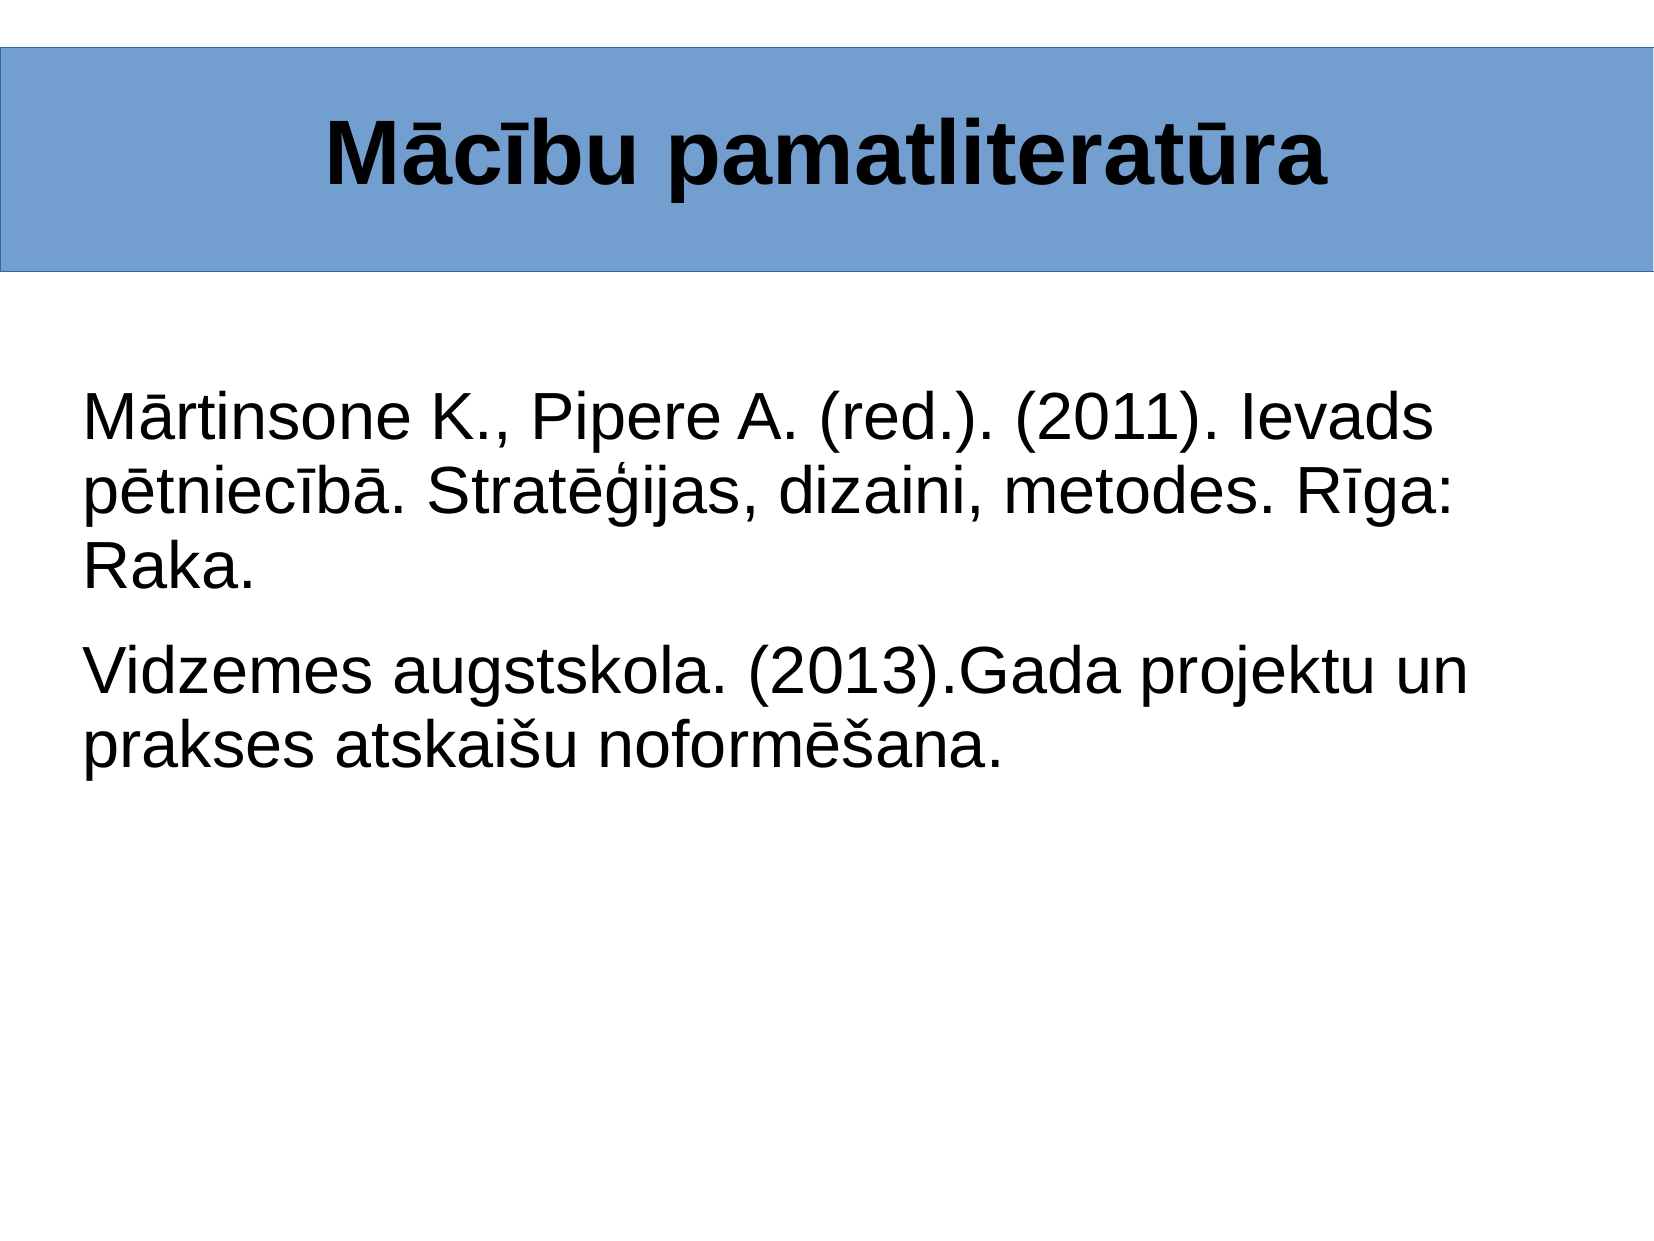

# Mācību pamatliteratūra
Mārtinsone K., Pipere A. (red.). (2011). Ievads pētniecībā. Stratēģijas, dizaini, metodes. Rīga: Raka.
Vidzemes augstskola. (2013).Gada projektu un prakses atskaišu noformēšana.